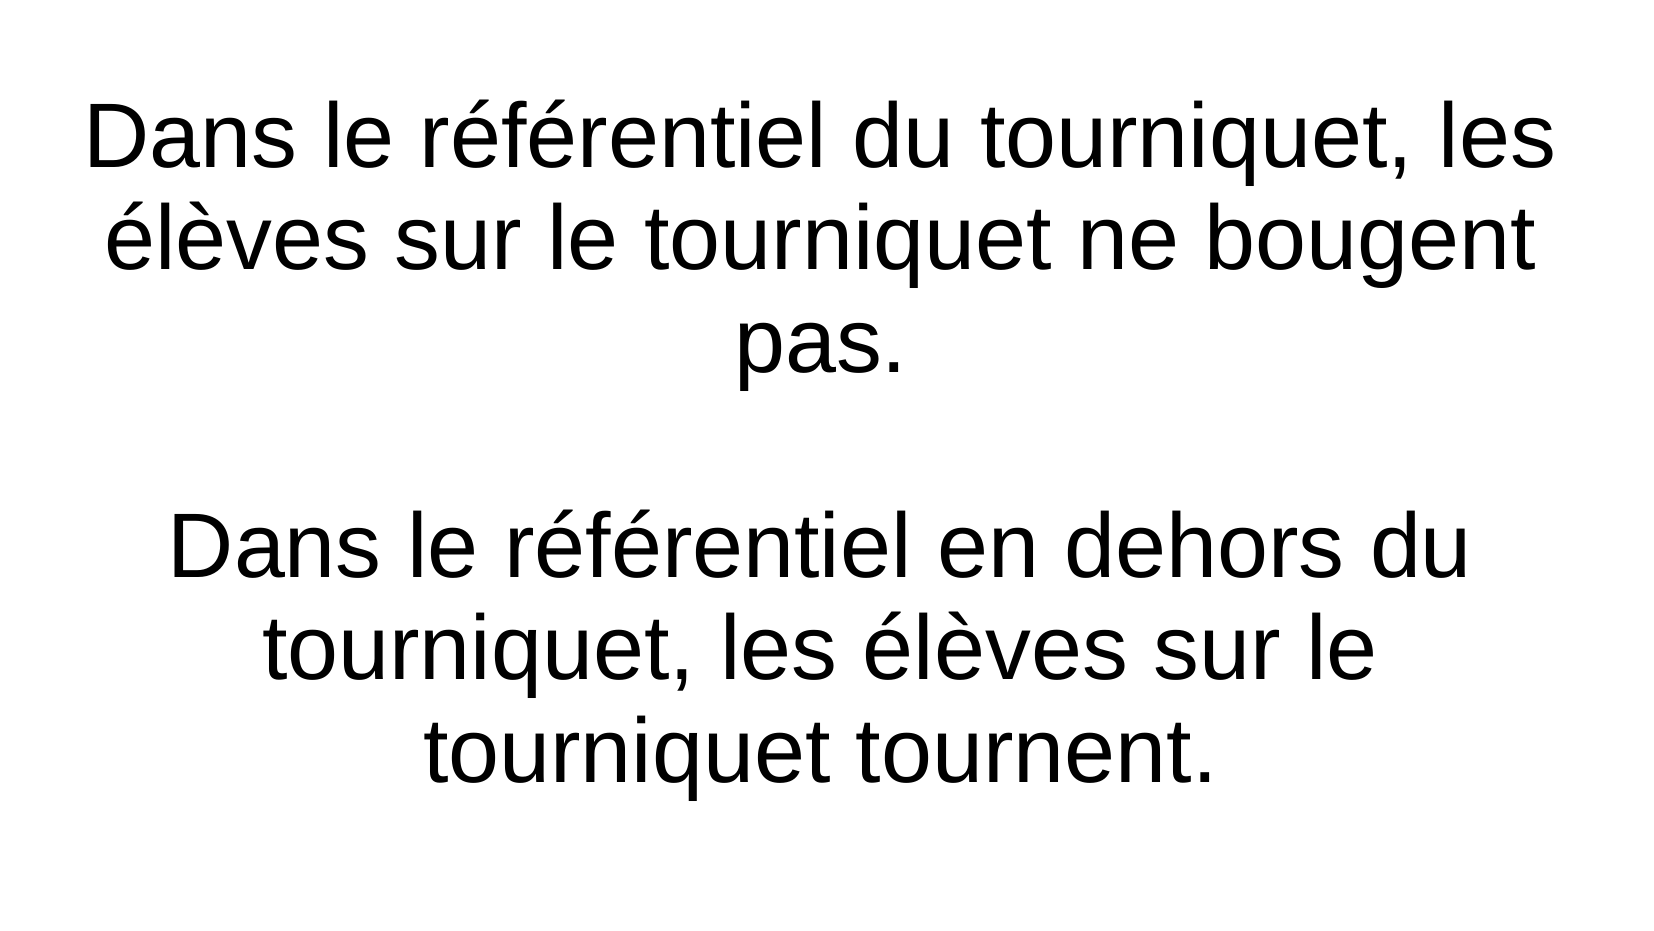

# Dans le référentiel du tourniquet, les élèves sur le tourniquet ne bougent pas. Dans le référentiel en dehors du tourniquet, les élèves sur le tourniquet tournent.